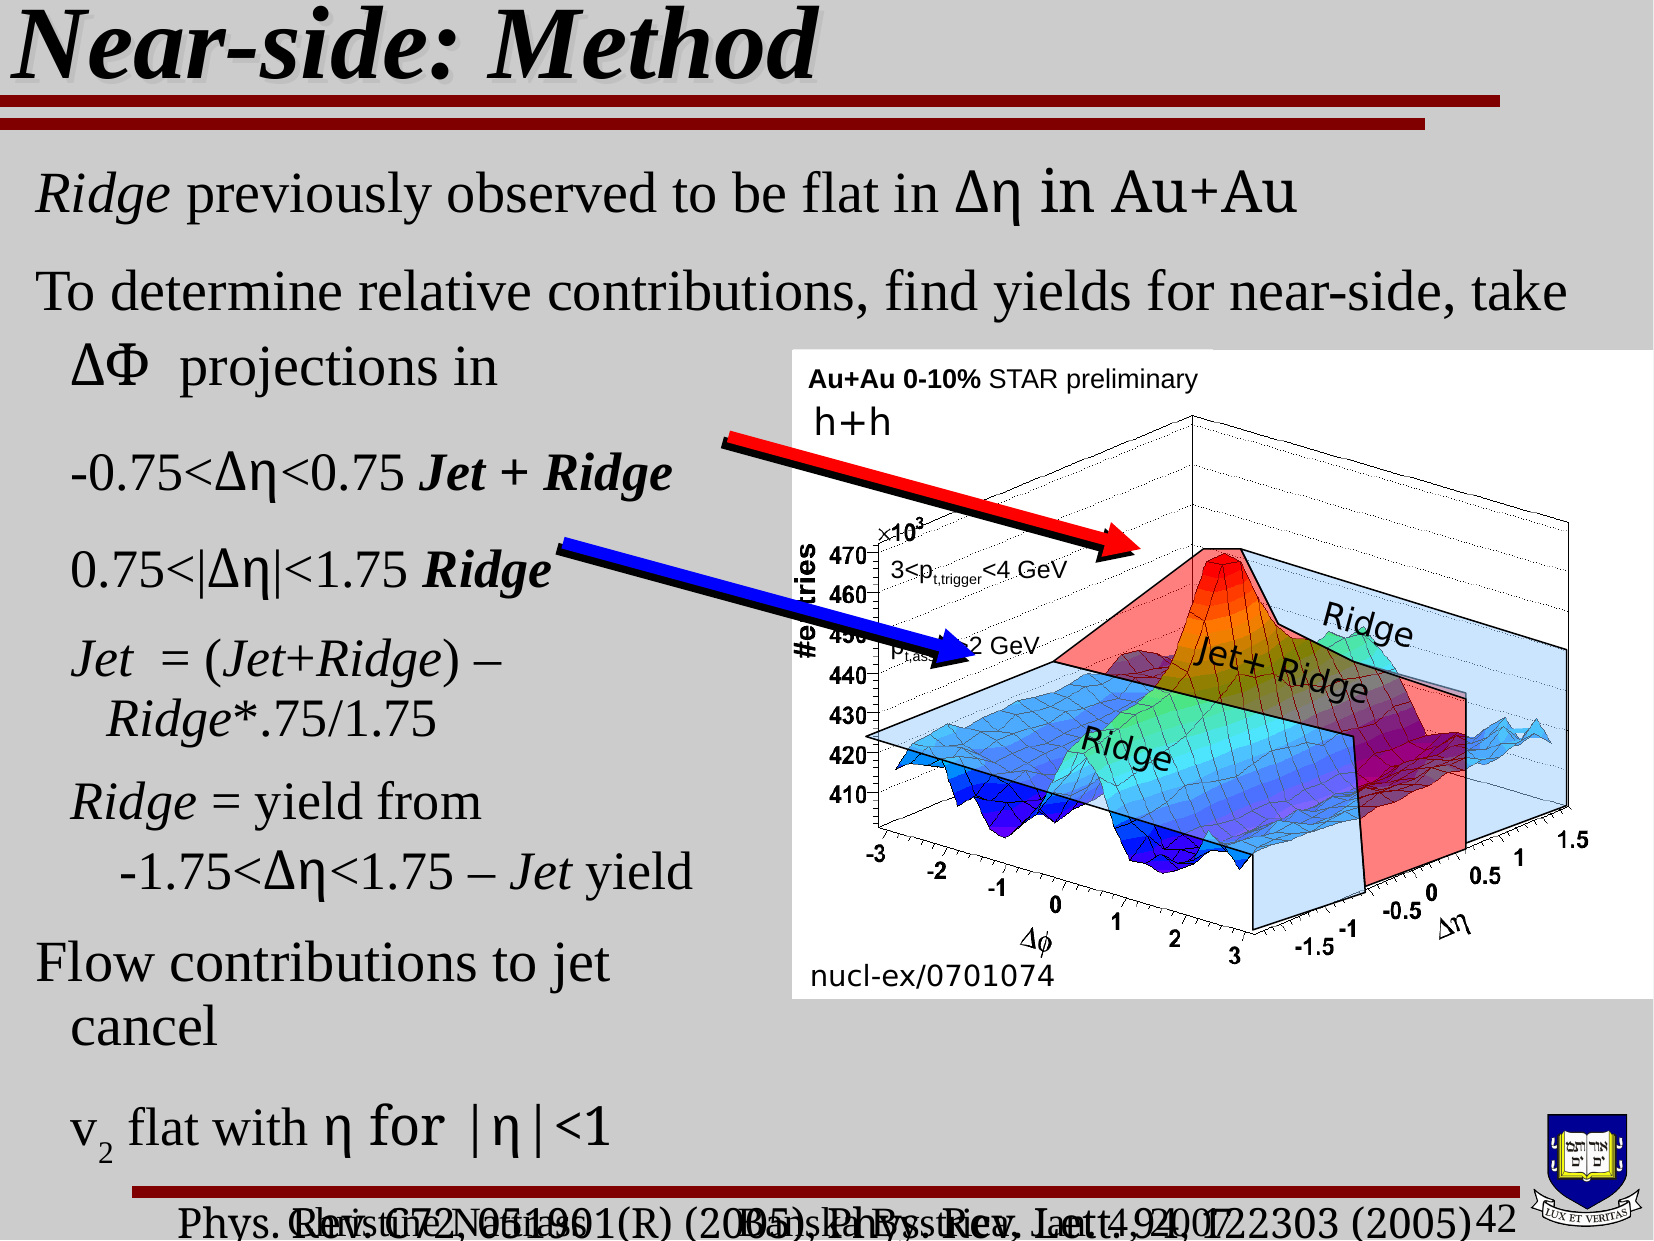

# Near-side: Method
Ridge previously observed to be flat in Δη in Au+Au
To determine relative contributions, find yields for near-side, take ΔΦ projections in
-0.75<Δη<0.75 Jet + Ridge
0.75<|Δη|<1.75 Ridge
Jet = (Jet+Ridge) –
Ridge*.75/1.75
Ridge = yield from
 -1.75<Δη<1.75 – Jet yield
Flow contributions to jet
cancel
v2 flat with η for |η|<1
Phys. Rev. C72, 051901(R) (2005), Phys. Rev. Lett. 94, 122303 (2005)
Au+Au 0-10% STAR preliminary
h+h
3<pt,trigger<4 GeV
pt,assoc.>2 GeV
Ridge
Jet+ Ridge
Ridge
nucl-ex/0701074